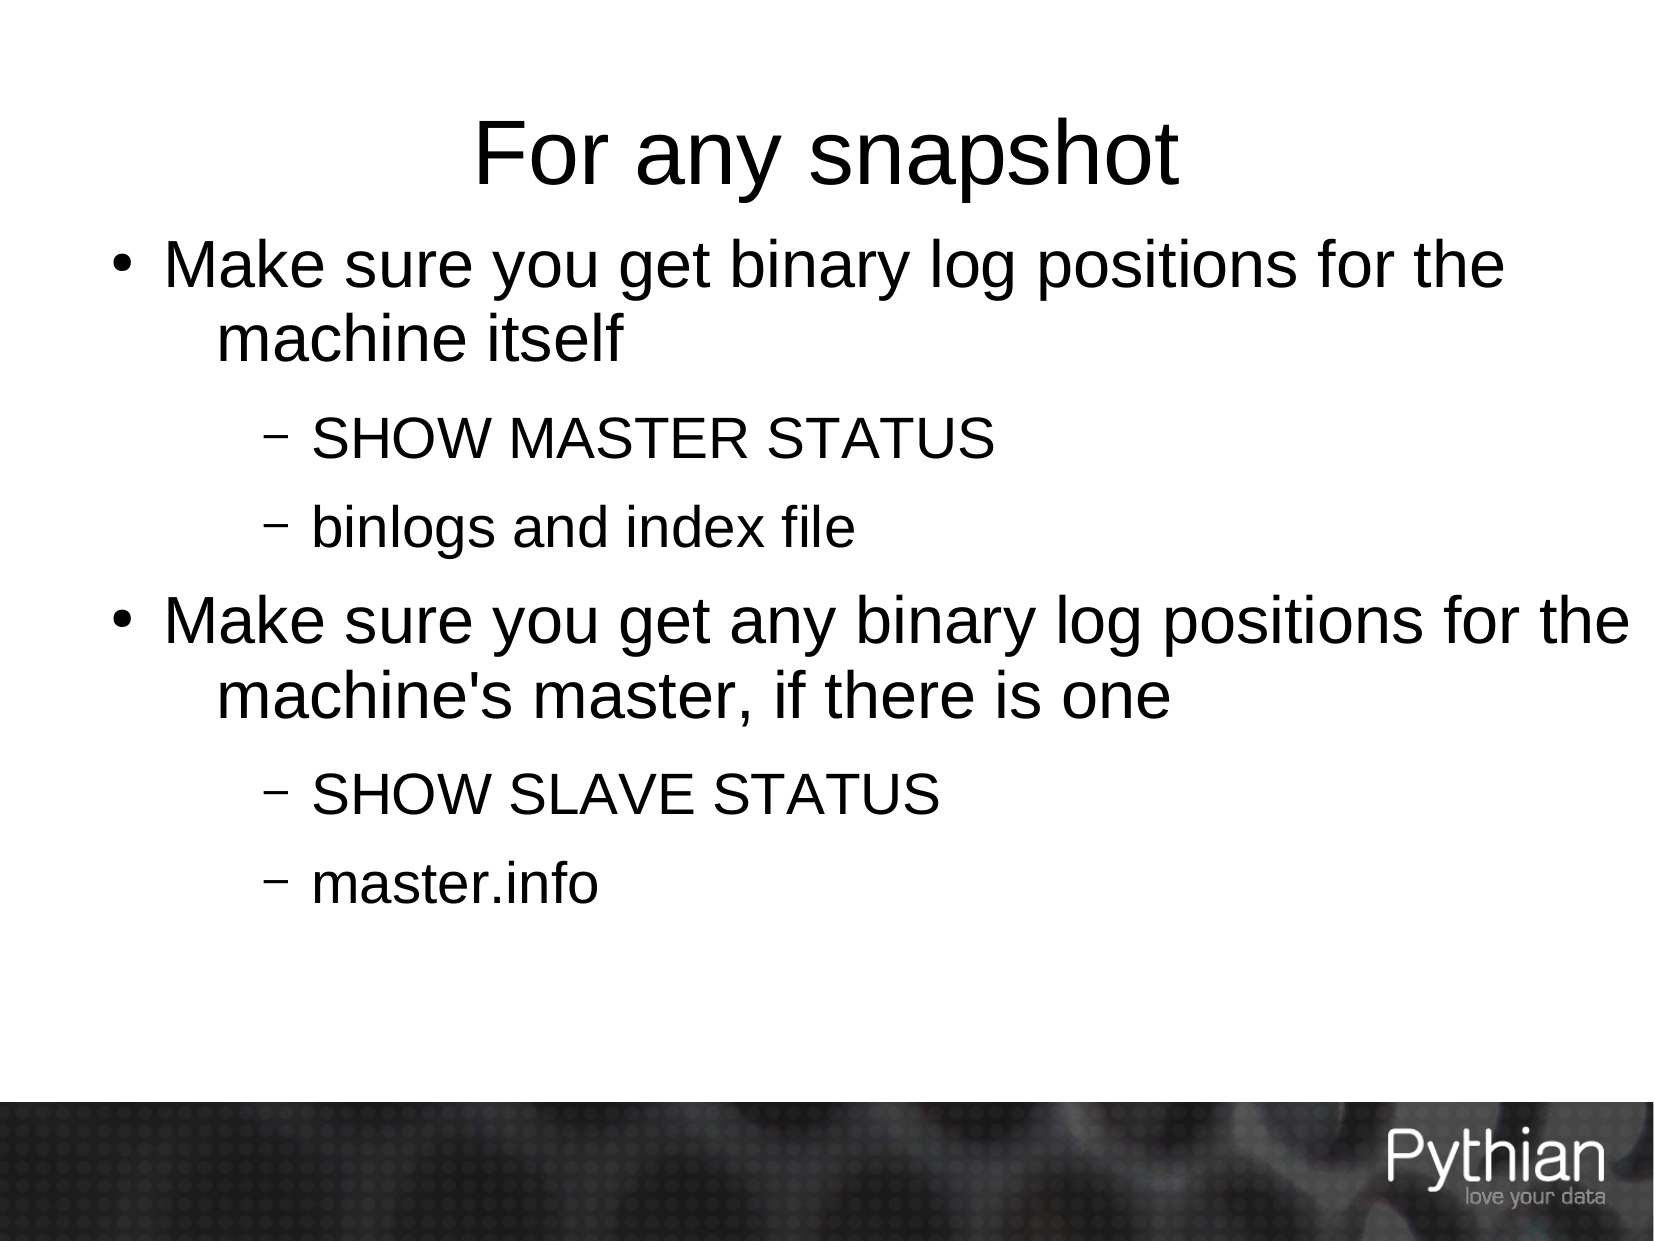

# For any snapshot
Make sure you get binary log positions for the machine itself
SHOW MASTER STATUS
binlogs and index file
Make sure you get any binary log positions for the machine's master, if there is one
SHOW SLAVE STATUS
master.info